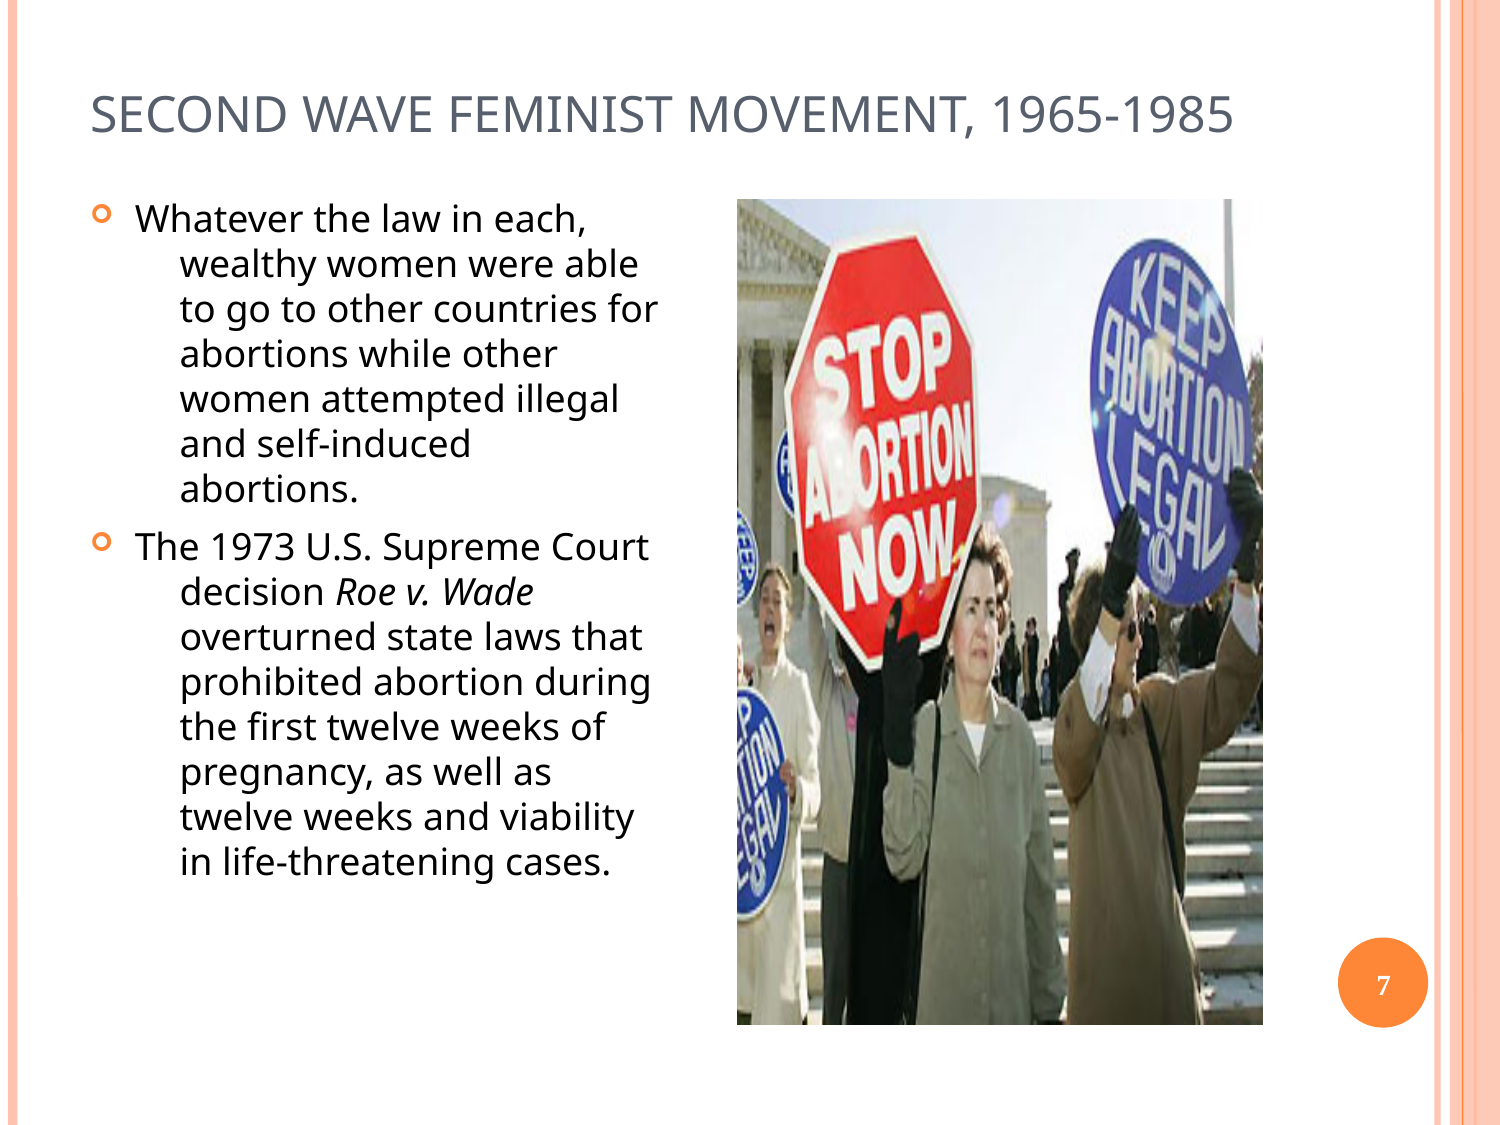

# Second Wave Feminist Movement, 1965-1985
Whatever the law in each, wealthy women were able to go to other countries for abortions while other women attempted illegal and self-induced abortions.
The 1973 U.S. Supreme Court decision Roe v. Wade overturned state laws that prohibited abortion during the first twelve weeks of pregnancy, as well as twelve weeks and viability in life-threatening cases.